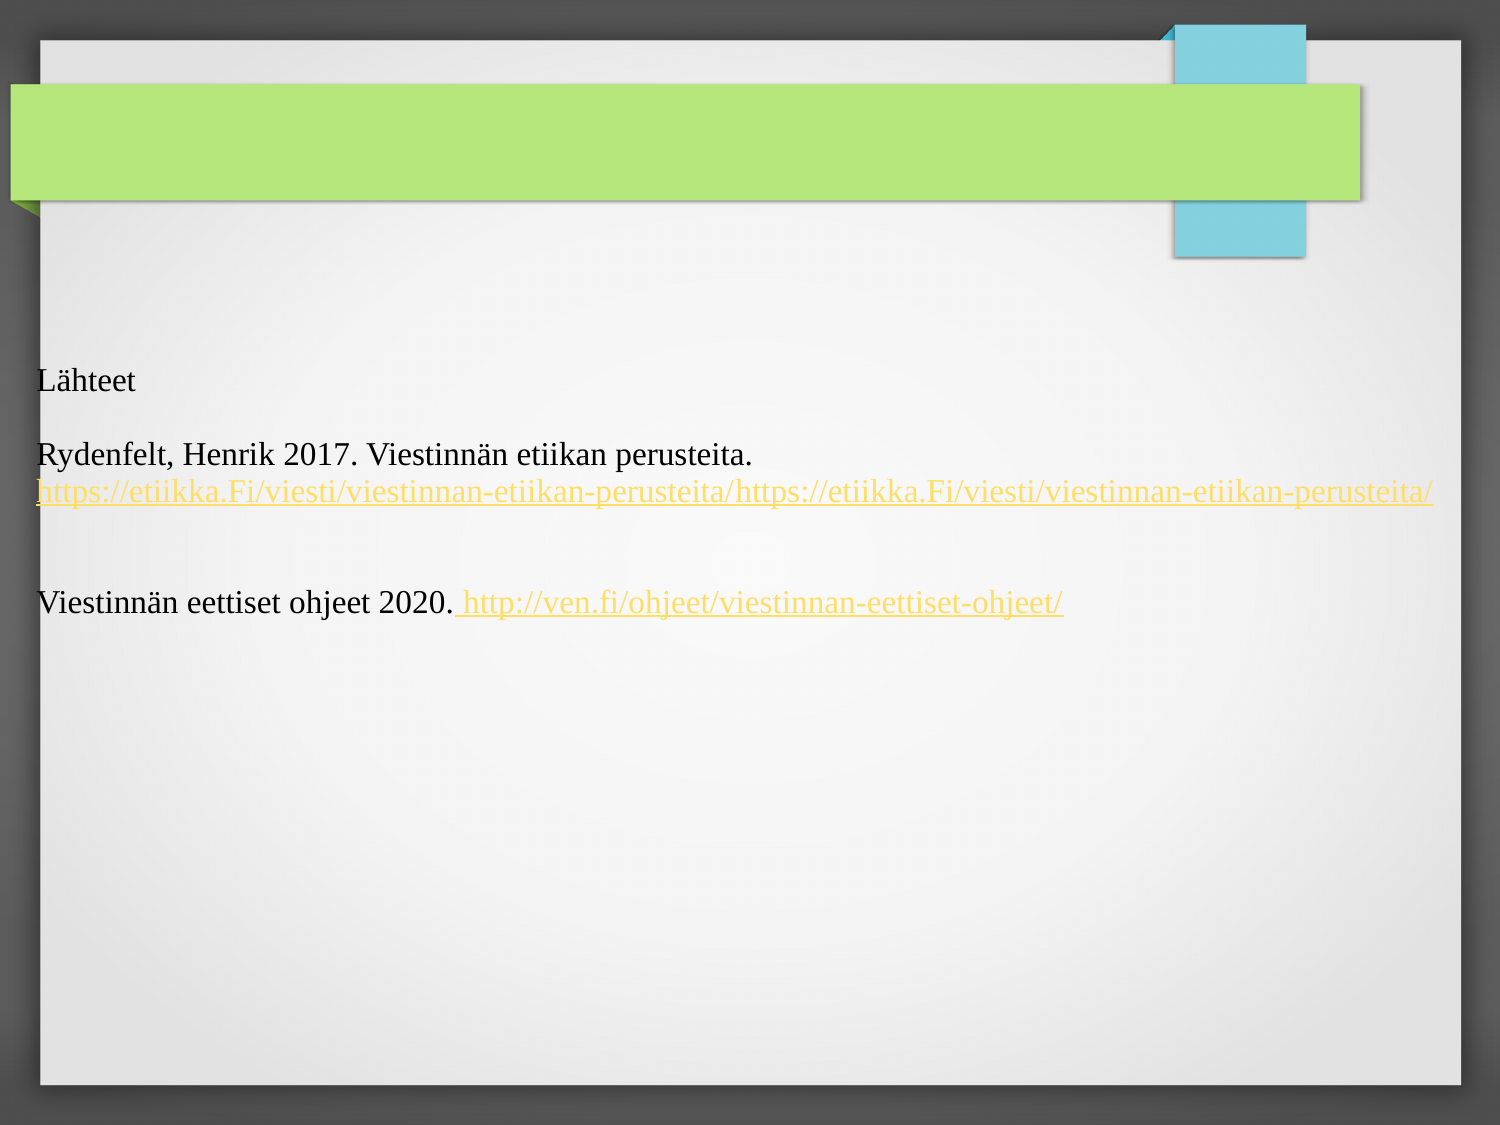

#
Lähteet
Rydenfelt, Henrik 2017. Viestinnän etiikan perusteita.
https://etiikka.Fi/viesti/viestinnan-etiikan-perusteita/https://etiikka.Fi/viesti/viestinnan-etiikan-perusteita/
Viestinnän eettiset ohjeet 2020. http://ven.fi/ohjeet/viestinnan-eettiset-ohjeet/